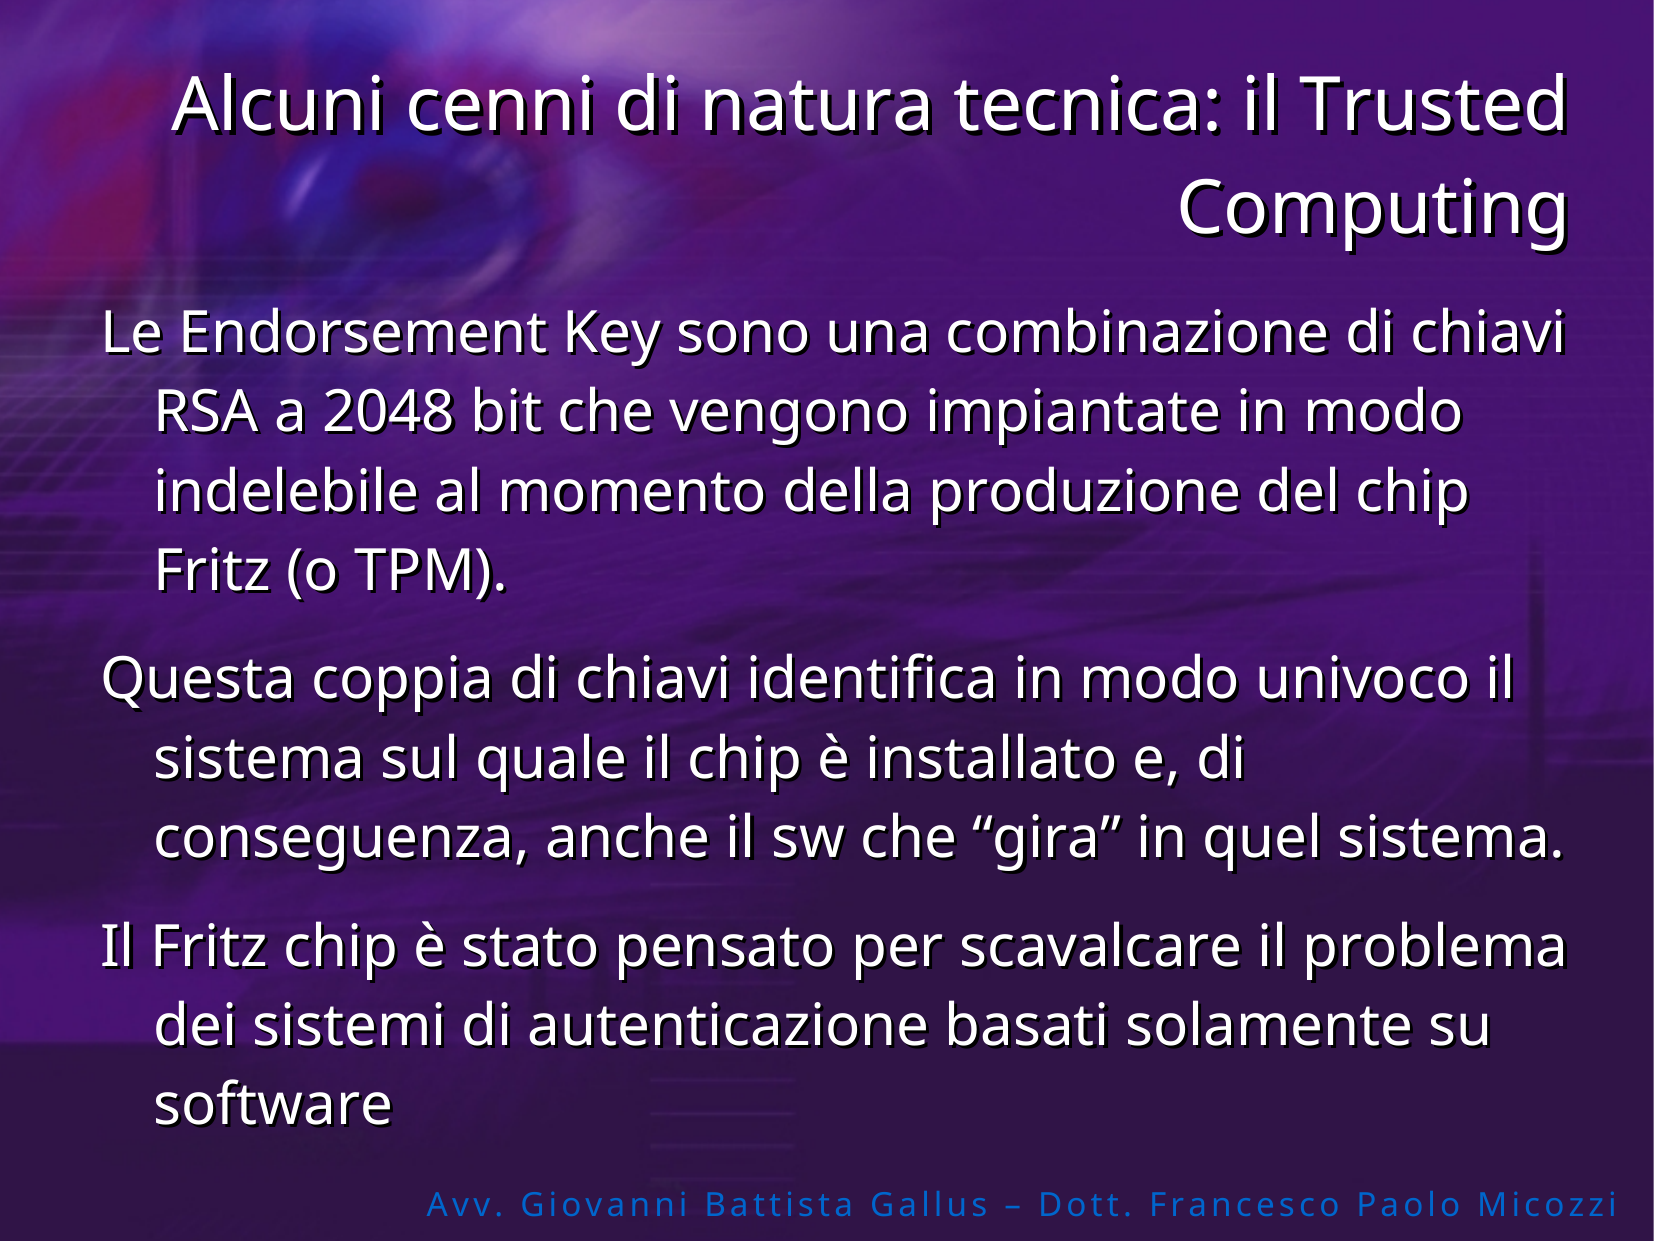

# Alcuni cenni di natura tecnica: il Trusted Computing
Le Endorsement Key sono una combinazione di chiavi RSA a 2048 bit che vengono impiantate in modo indelebile al momento della produzione del chip Fritz (o TPM).
Questa coppia di chiavi identifica in modo univoco il sistema sul quale il chip è installato e, di conseguenza, anche il sw che “gira” in quel sistema.
Il Fritz chip è stato pensato per scavalcare il problema dei sistemi di autenticazione basati solamente su software
dott. Francesco Paolo Micozzi - f.micozzi@studionati.it